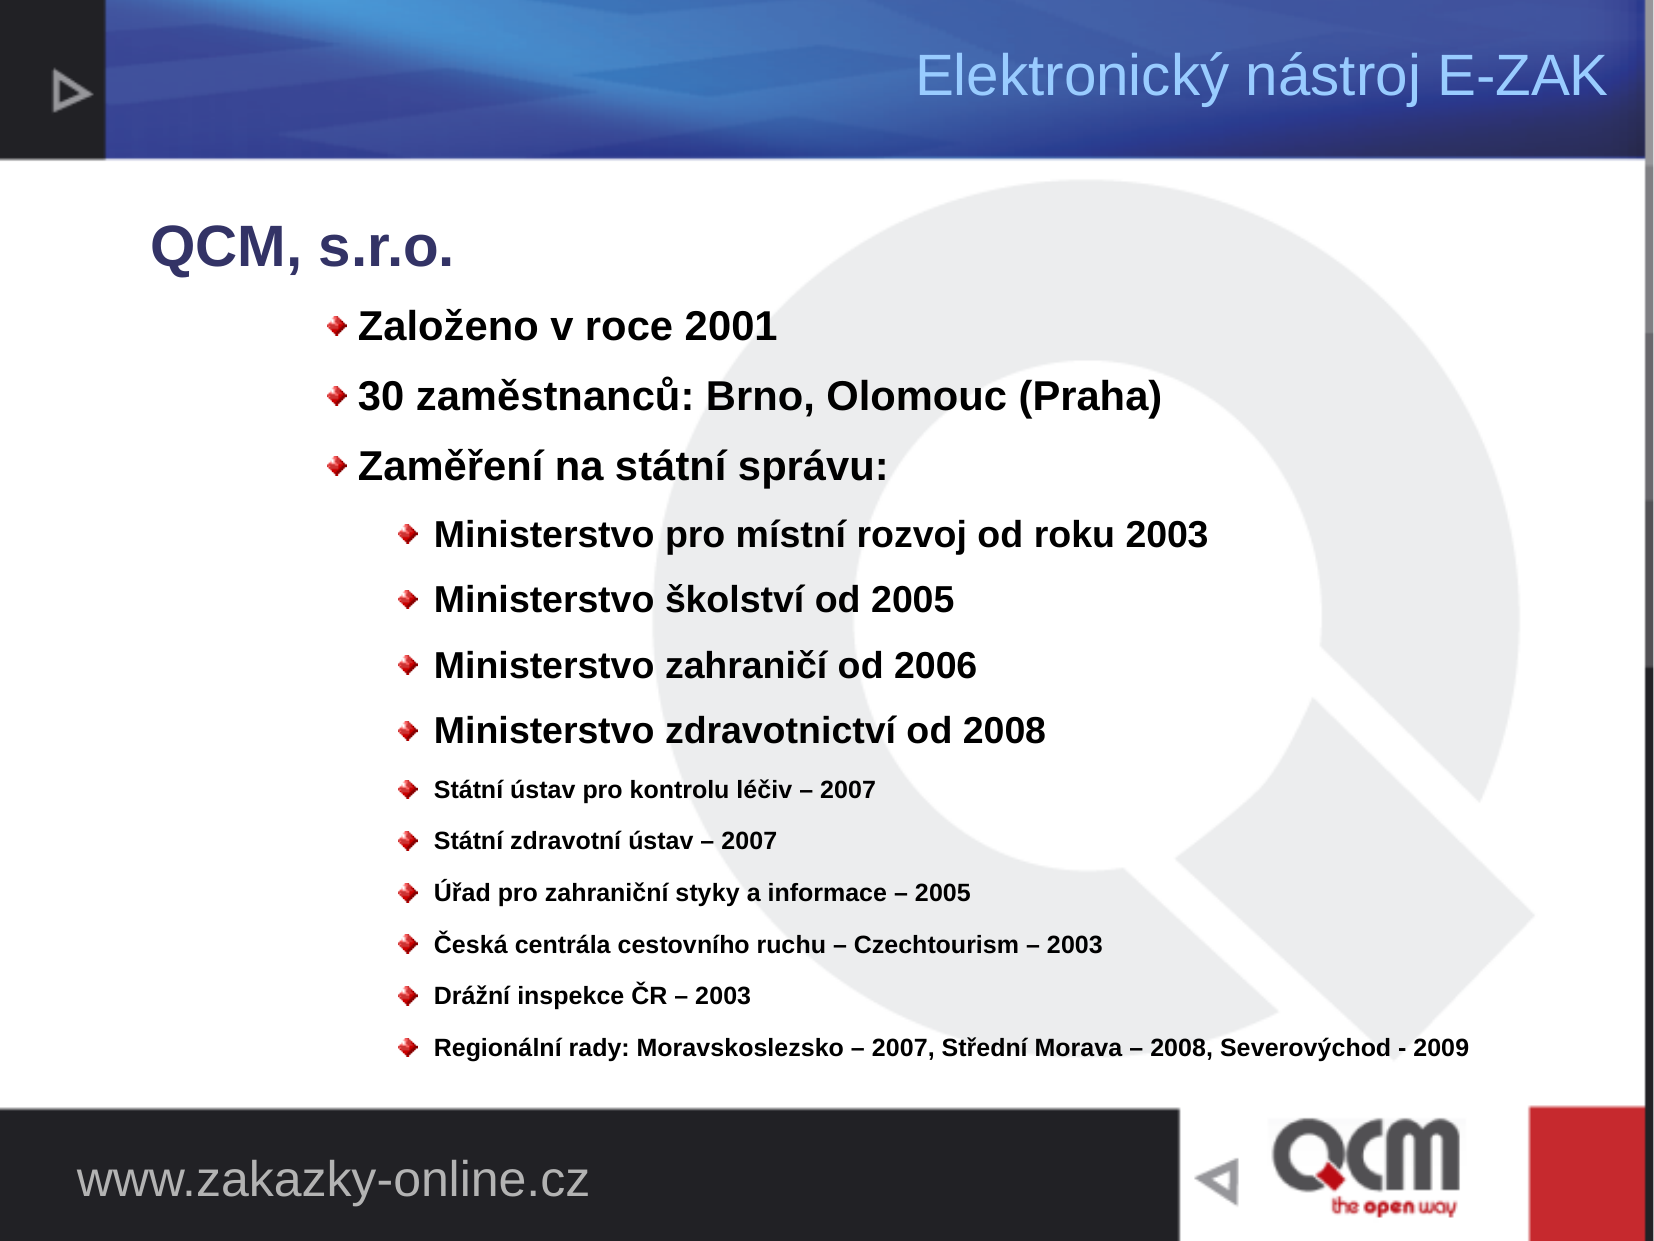

QCM, s.r.o.
 Založeno v roce 2001
 30 zaměstnanců: Brno, Olomouc (Praha)
 Zaměření na státní správu:
Ministerstvo pro místní rozvoj od roku 2003
Ministerstvo školství od 2005
Ministerstvo zahraničí od 2006
Ministerstvo zdravotnictví od 2008
Státní ústav pro kontrolu léčiv – 2007
Státní zdravotní ústav – 2007
Úřad pro zahraniční styky a informace – 2005
Česká centrála cestovního ruchu – Czechtourism – 2003
Drážní inspekce ČR – 2003
Regionální rady: Moravskoslezsko – 2007, Střední Morava – 2008, Severovýchod - 2009